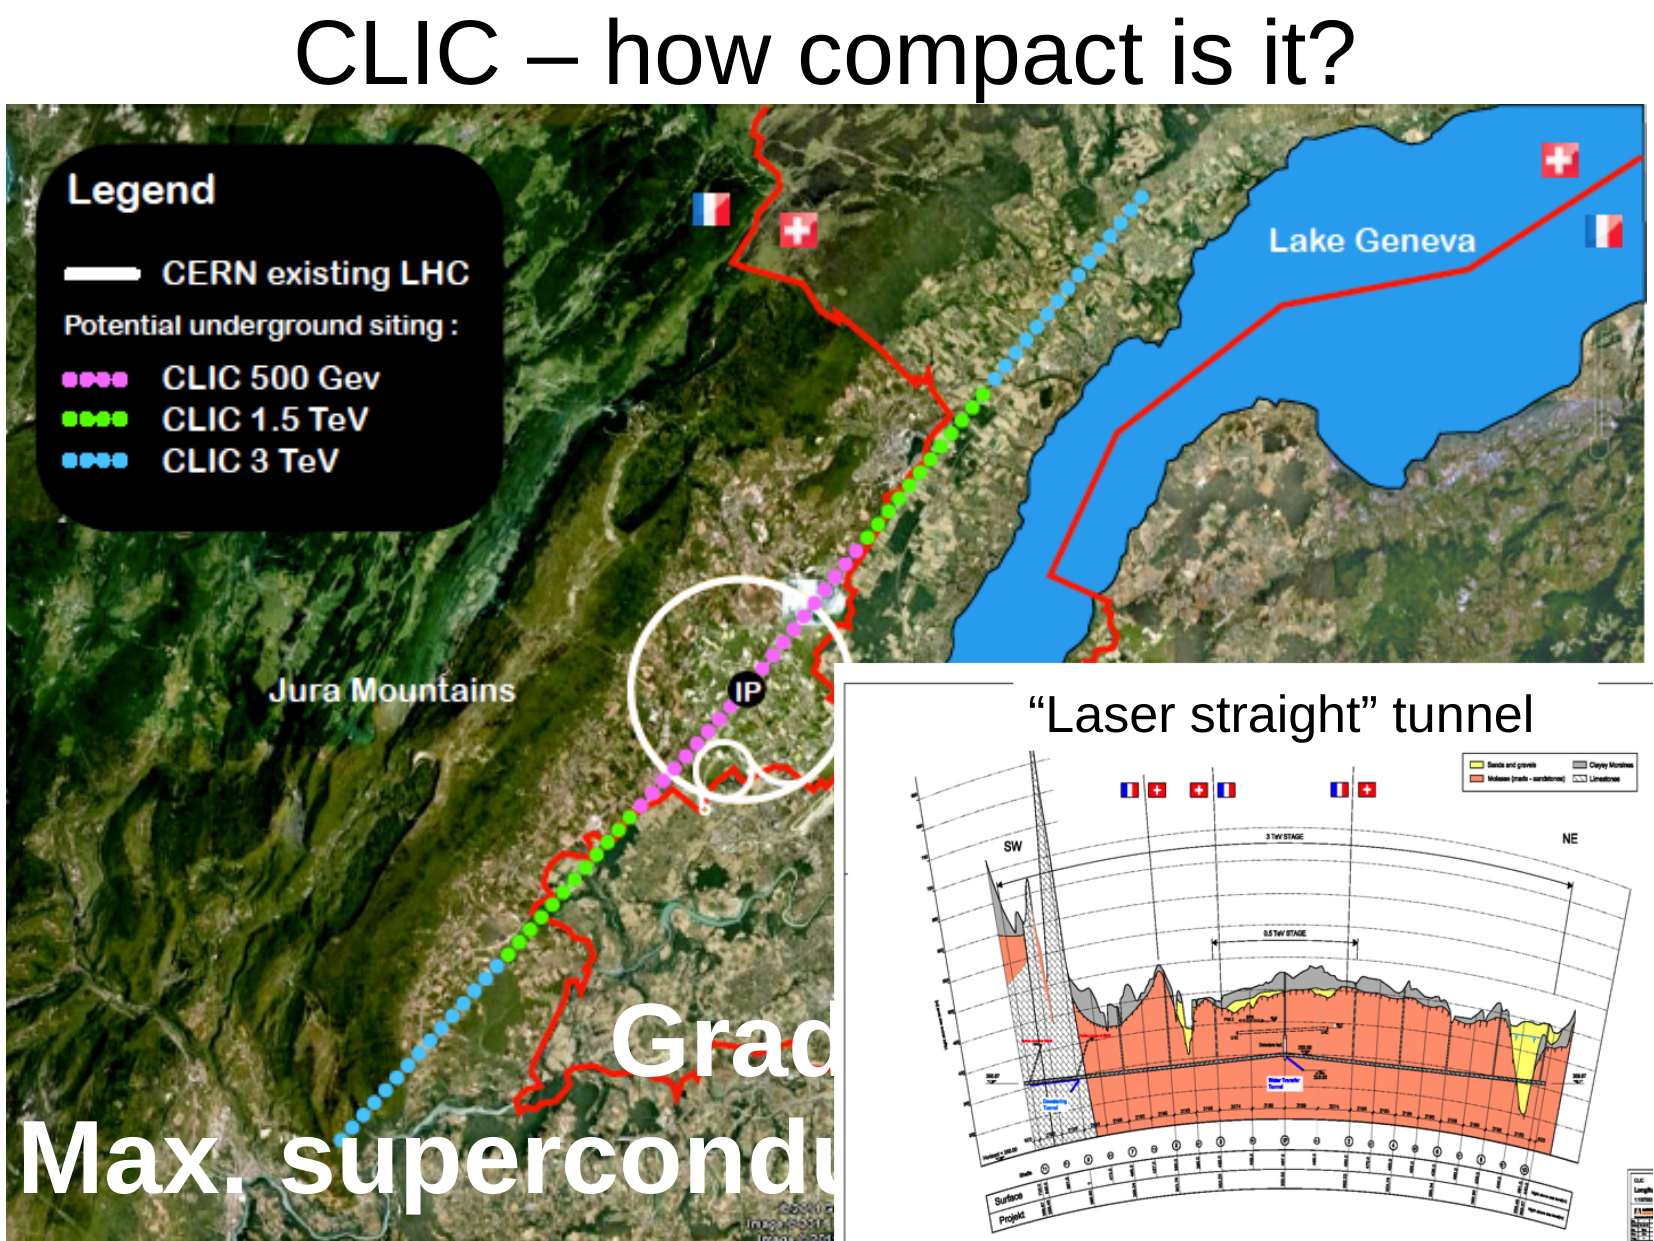

# CLIC – how compact is it?
“Laser straight” tunnel
Gradient = 100 MV/m
Max. superconducting ~40 MV/m